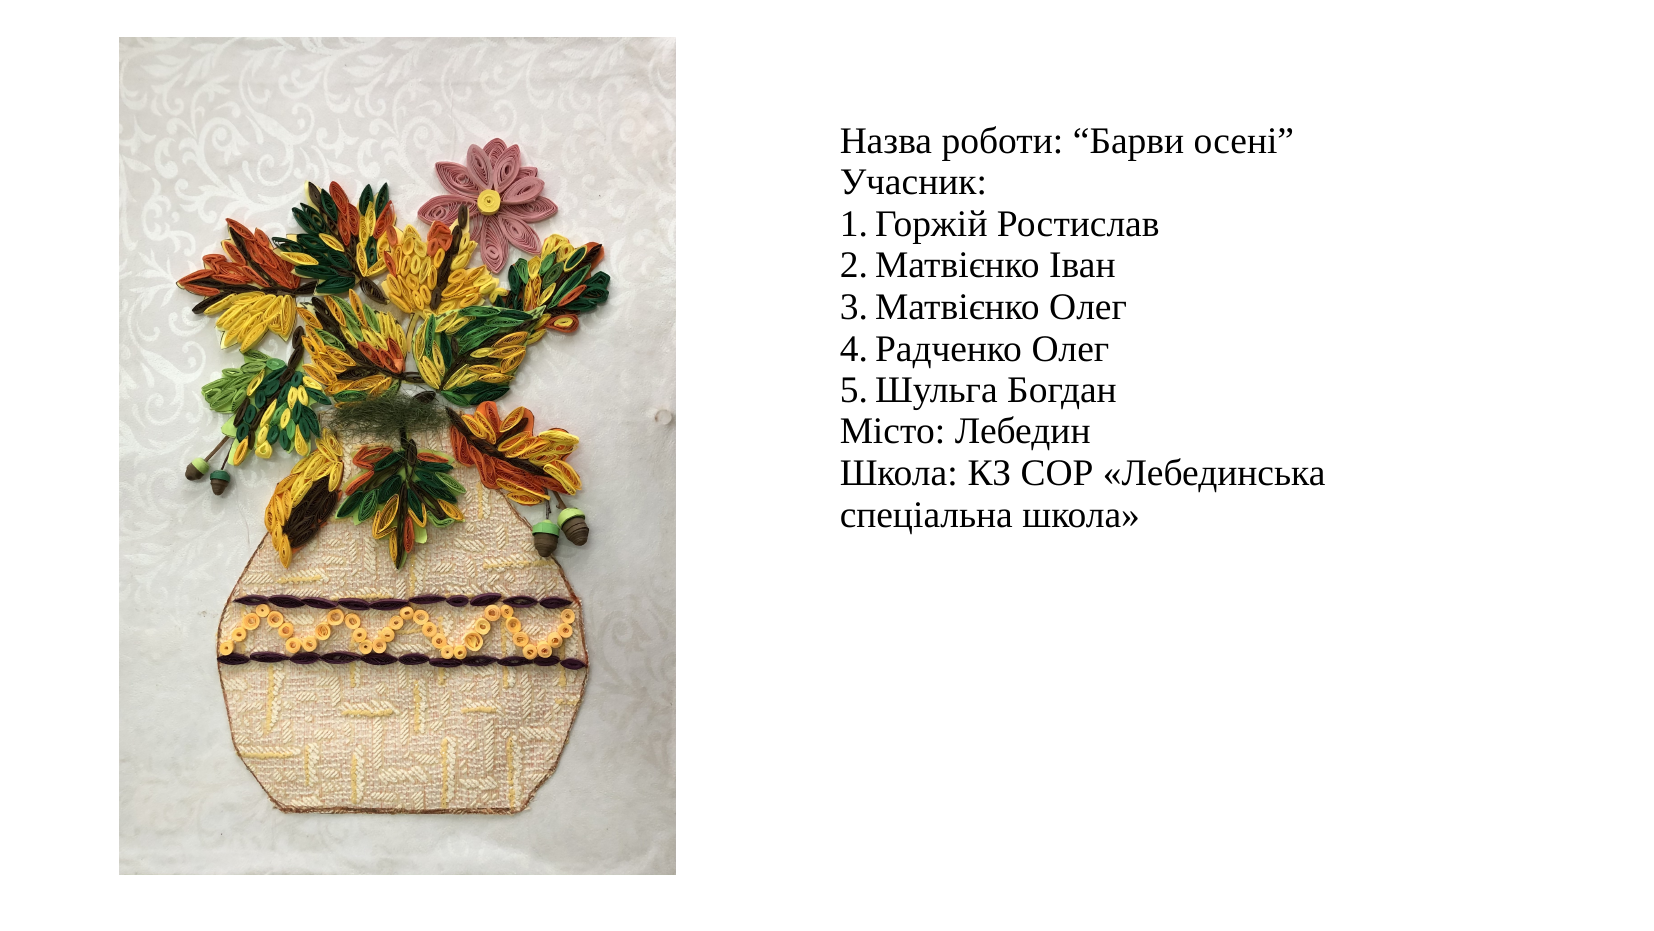

Назва роботи: “Барви осені”
Учасник:
Горжій Ростислав
Матвієнко Іван
Матвієнко Олег
Радченко Олег
Шульга Богдан
Місто: Лебедин
Школа: КЗ СОР «Лебединська спеціальна школа»